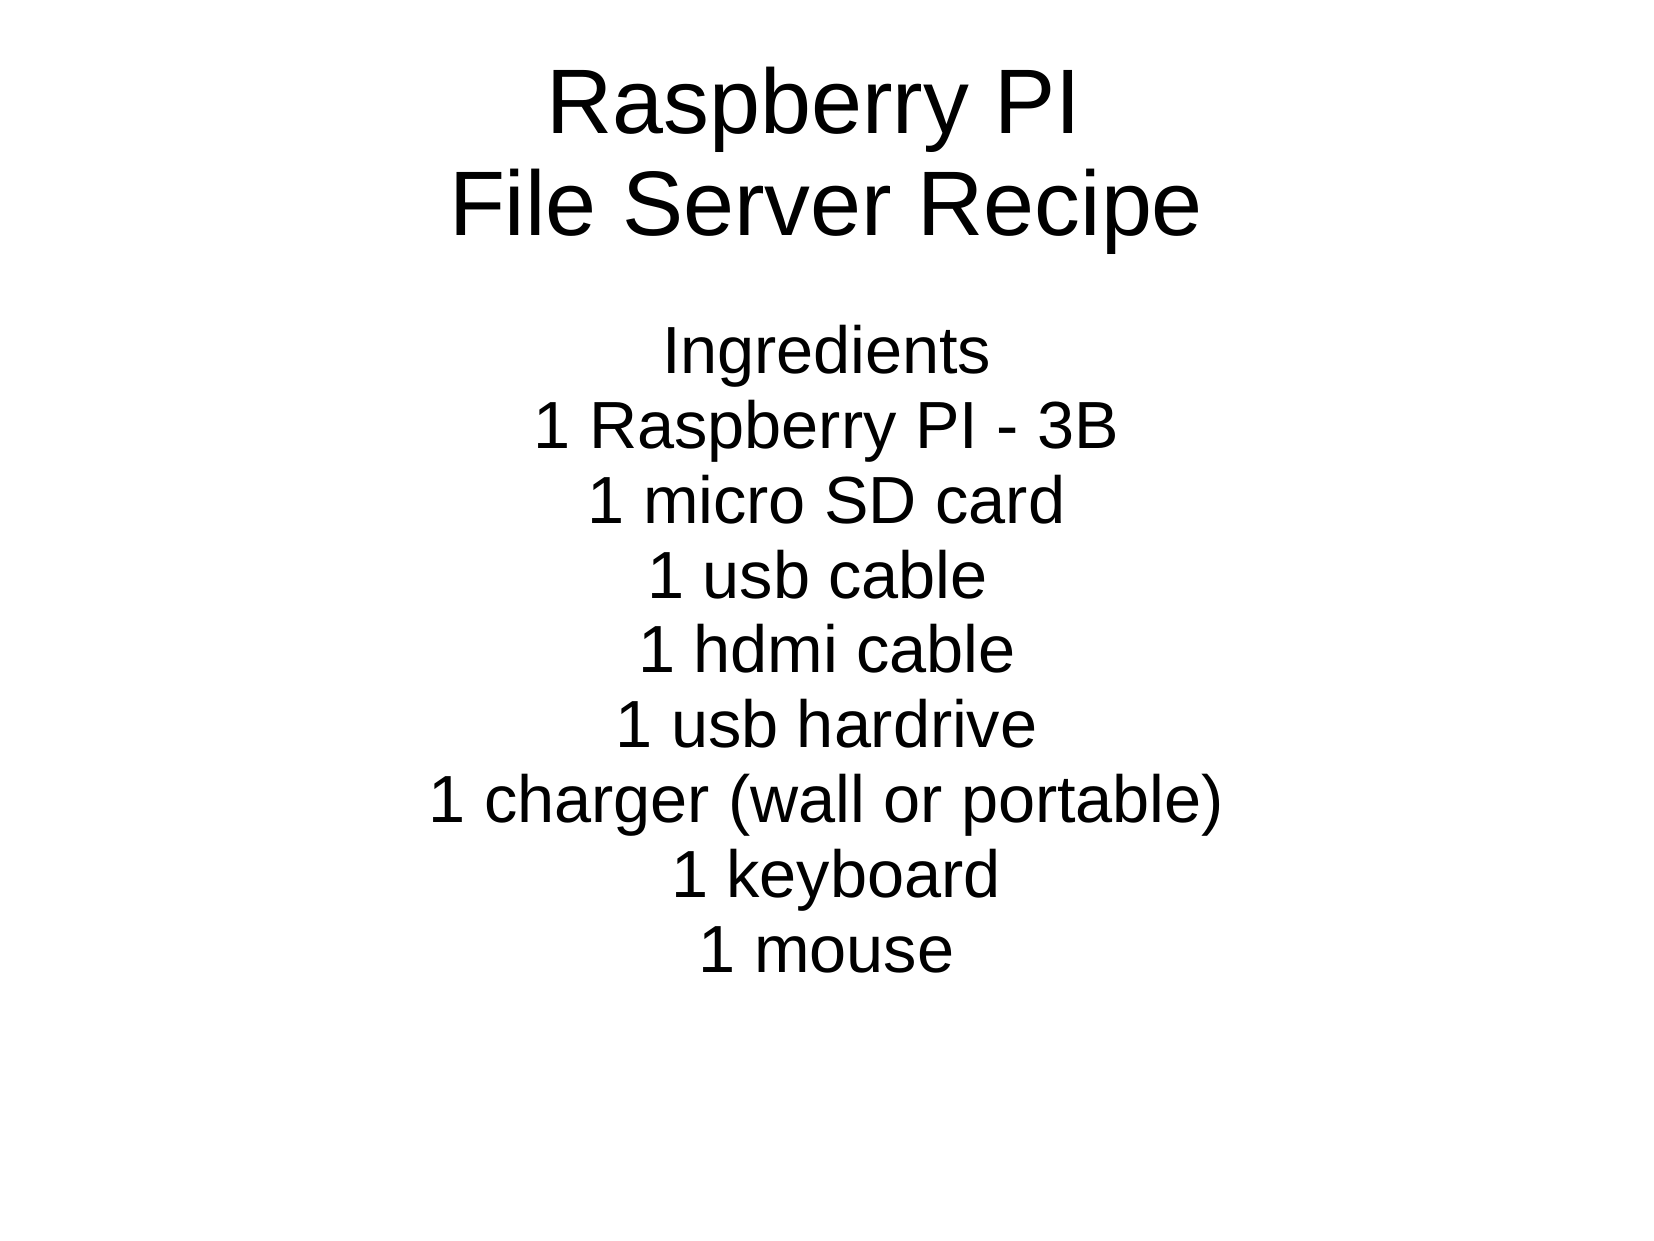

# Raspberry PI File Server Recipe
Ingredients
1 Raspberry PI - 3B
1 micro SD card
1 usb cable
1 hdmi cable
1 usb hardrive
1 charger (wall or portable)
 1 keyboard
1 mouse